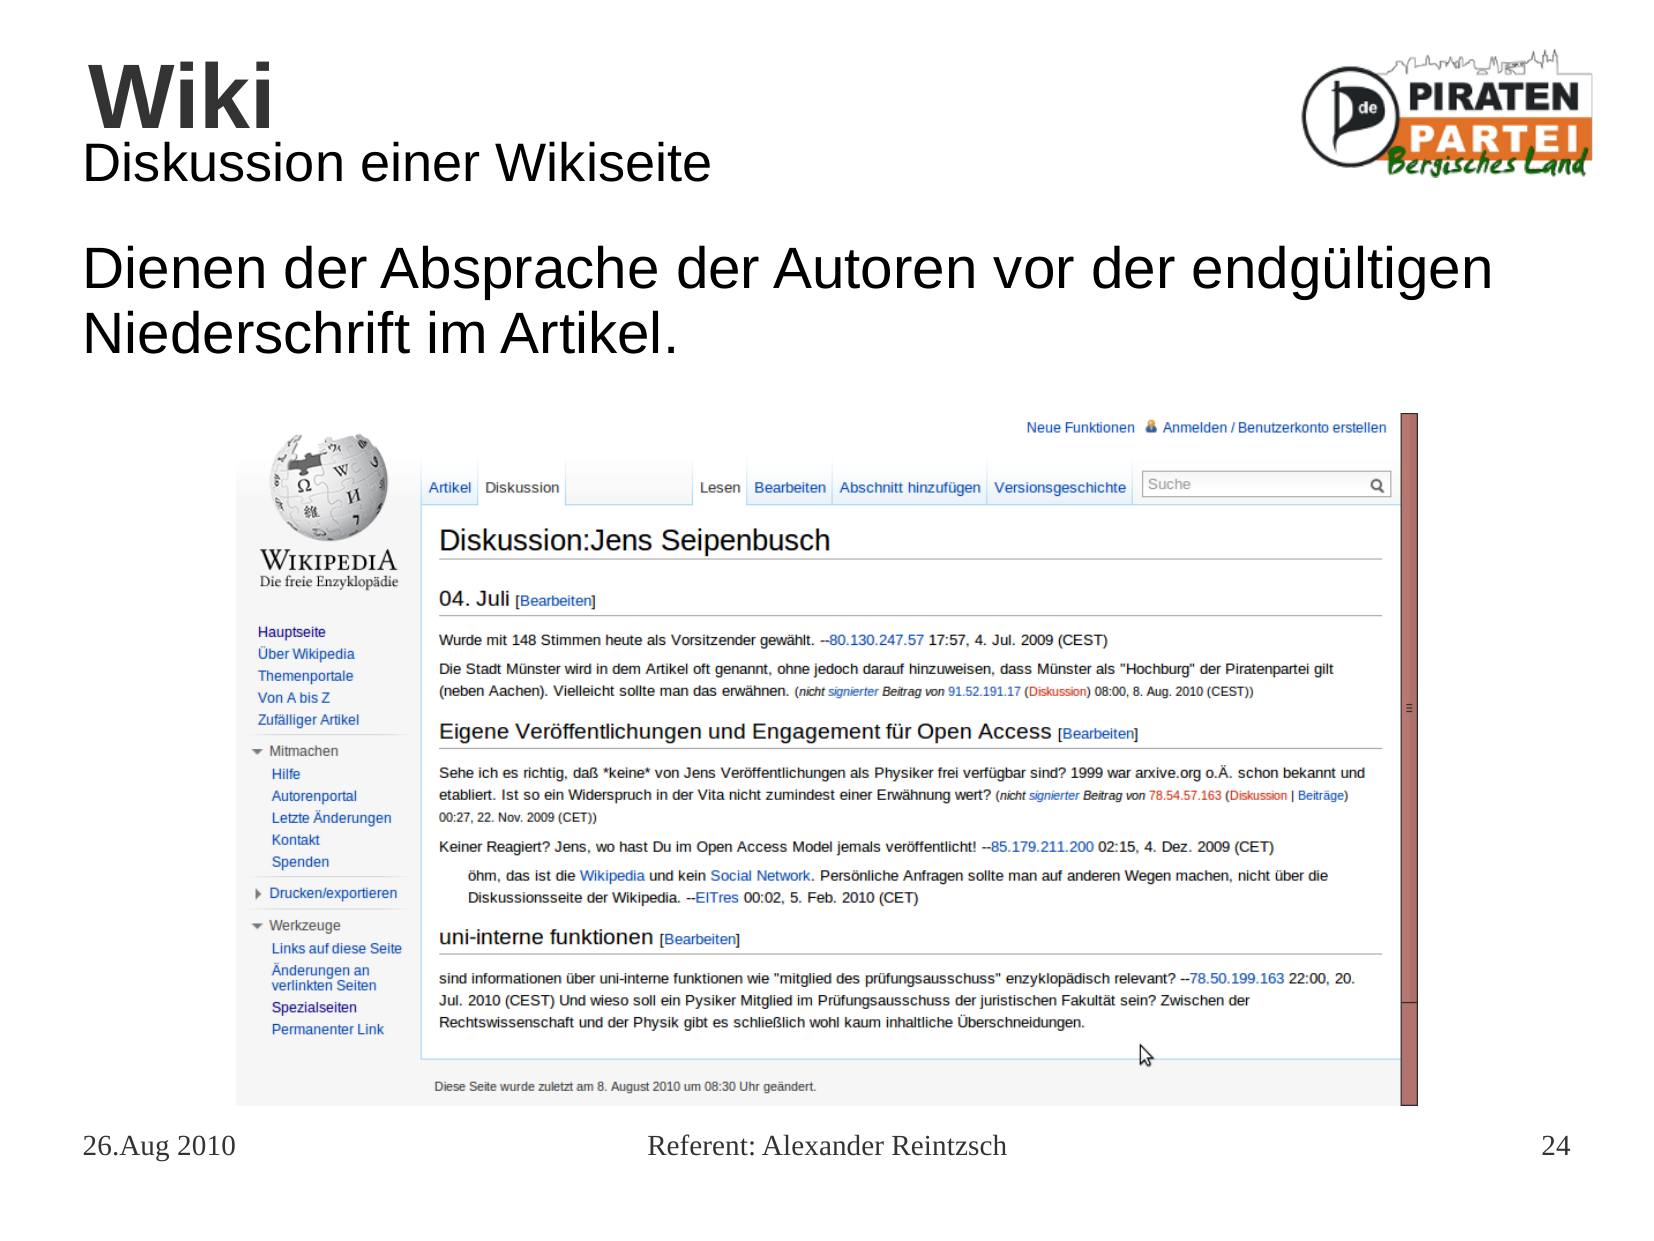

# Diskussion einer Wikiseite
Dienen der Absprache der Autoren vor der endgültigen Niederschrift im Artikel.
24